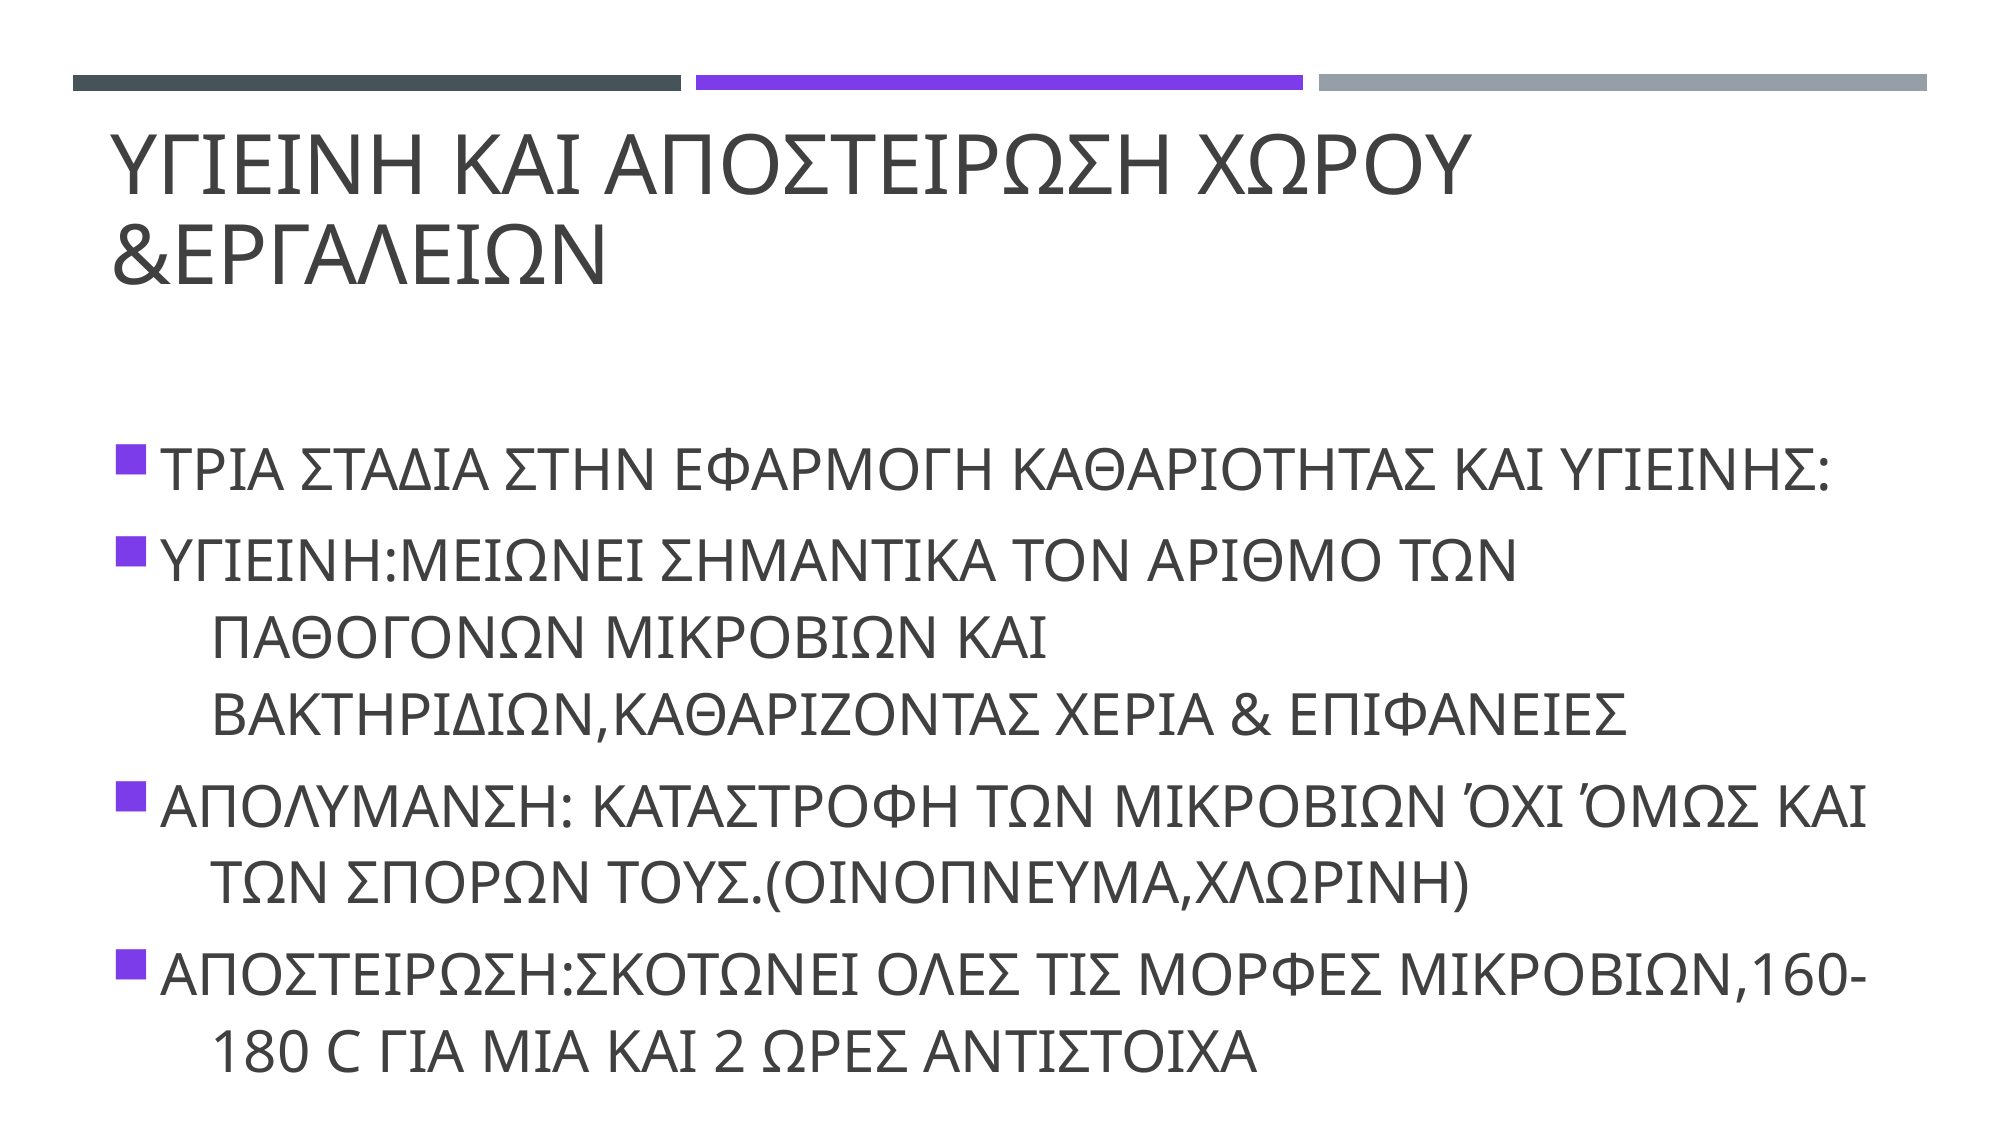

# ΥΓΙΕΙΝΗ ΚΑΙ ΑΠΟΣΤΕΙΡΩΣΗ ΧΩΡΟΥ &ΕΡΓΑΛΕΙΩΝ
ΤΡΙΑ ΣΤΑΔΙΑ ΣΤΗΝ ΕΦΑΡΜΟΓΗ ΚΑΘΑΡΙΟΤΗΤΑΣ ΚΑΙ ΥΓΙΕΙΝΗΣ:
ΥΓΙΕΙΝΗ:ΜΕΙΩΝΕΙ ΣΗΜΑΝΤΙΚΑ ΤΟΝ ΑΡΙΘΜΟ ΤΩΝ ΠΑΘΟΓΟΝΩΝ ΜΙΚΡΟΒΙΩΝ ΚΑΙ ΒΑΚΤΗΡΙΔΙΩΝ,ΚΑΘΑΡΙΖΟΝΤΑΣ ΧΕΡΙΑ & ΕΠΙΦΑΝΕΙΕΣ
ΑΠΟΛΥΜΑΝΣΗ: ΚΑΤΑΣΤΡΟΦΗ ΤΩΝ ΜΙΚΡΟΒΙΩΝ ΌΧΙ ΌΜΩΣ ΚΑΙ ΤΩΝ ΣΠΟΡΩΝ ΤΟΥΣ.(ΟΙΝΟΠΝΕΥΜΑ,ΧΛΩΡΙΝΗ)
ΑΠΟΣΤΕΙΡΩΣΗ:ΣΚΟΤΩΝΕΙ ΟΛΕΣ ΤΙΣ ΜΟΡΦΕΣ ΜΙΚΡΟΒΙΩΝ,160-180 C ΓΙΑ ΜΙΑ ΚΑΙ 2 ΩΡΕΣ ΑΝΤΙΣΤΟΙΧΑ